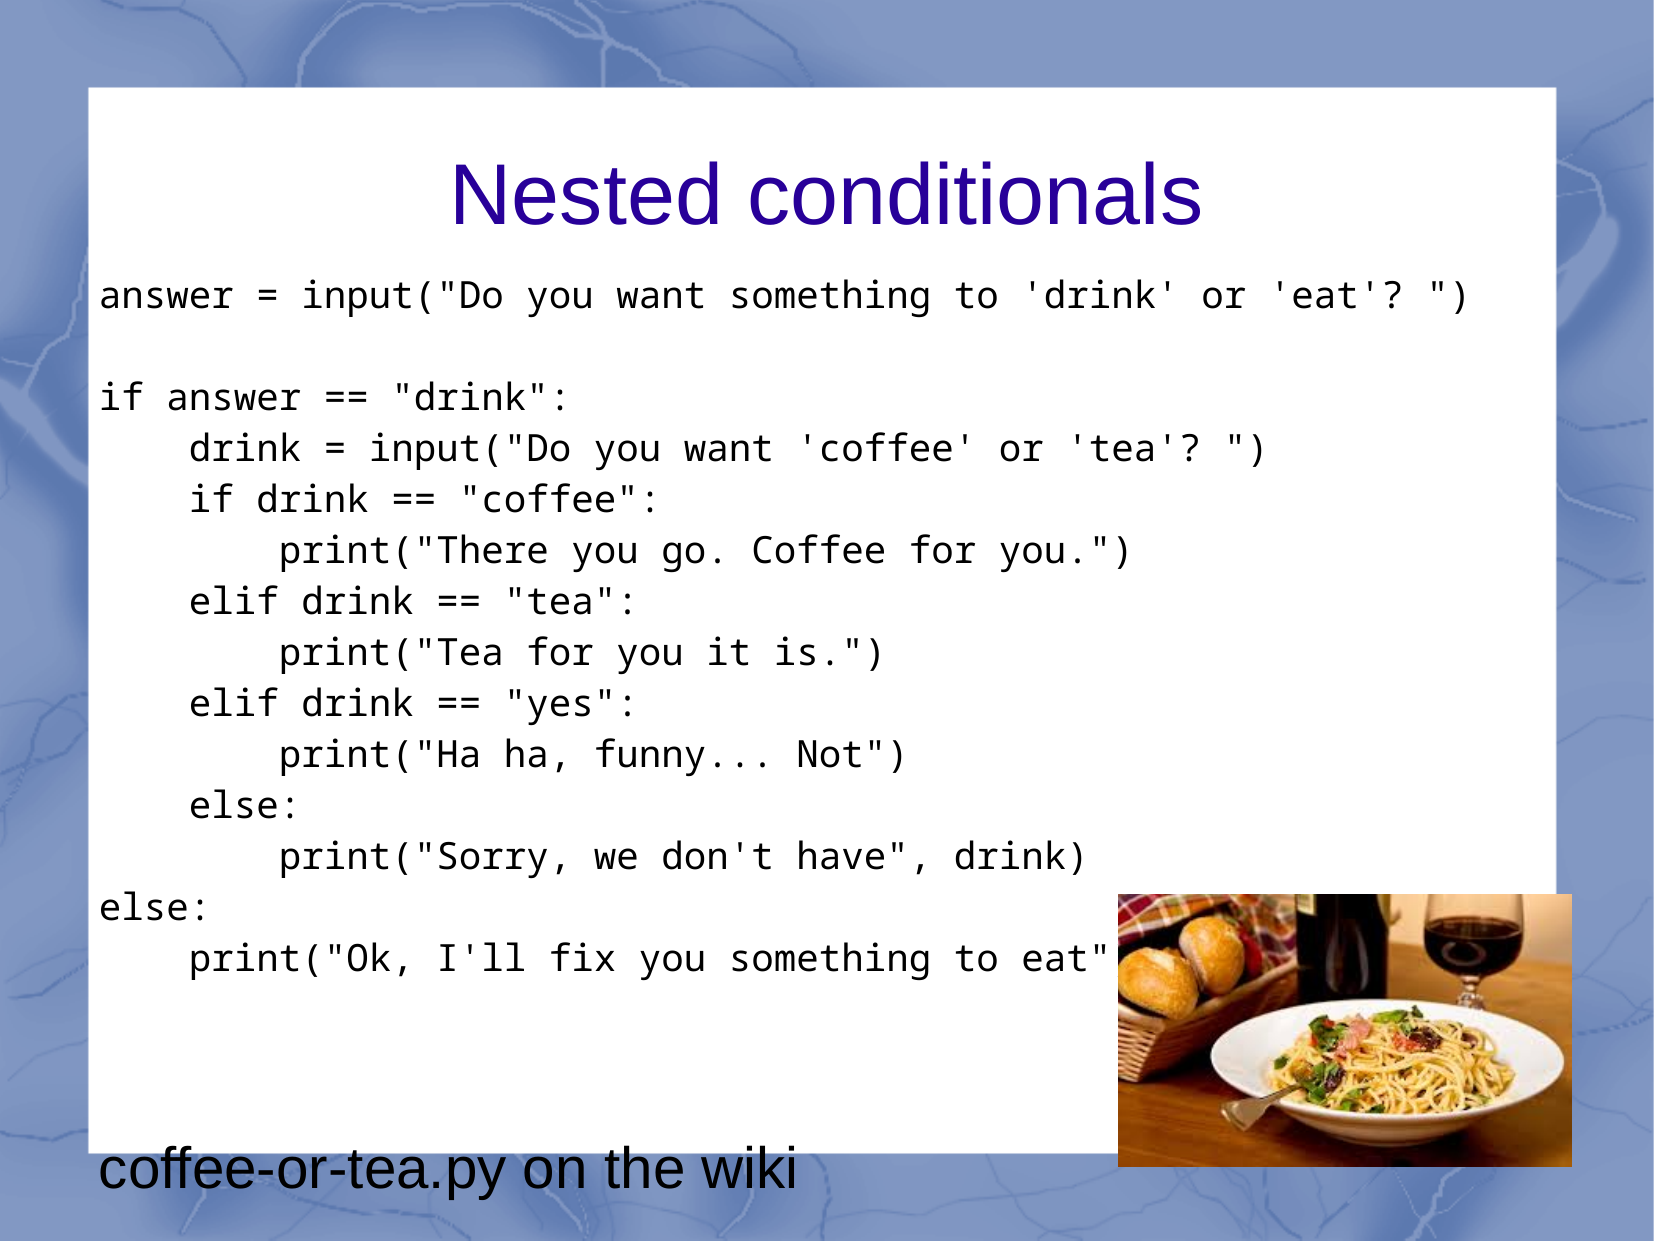

# Nested conditionals
answer = input("Do you want something to 'drink' or 'eat'? ")
if answer == "drink":
 drink = input("Do you want 'coffee' or 'tea'? ")
 if drink == "coffee":
 print("There you go. Coffee for you.")
 elif drink == "tea":
 print("Tea for you it is.")
 elif drink == "yes":
 print("Ha ha, funny... Not")
 else:
 print("Sorry, we don't have", drink)
else:
 print("Ok, I'll fix you something to eat")
coffee-or-tea.py on the wiki